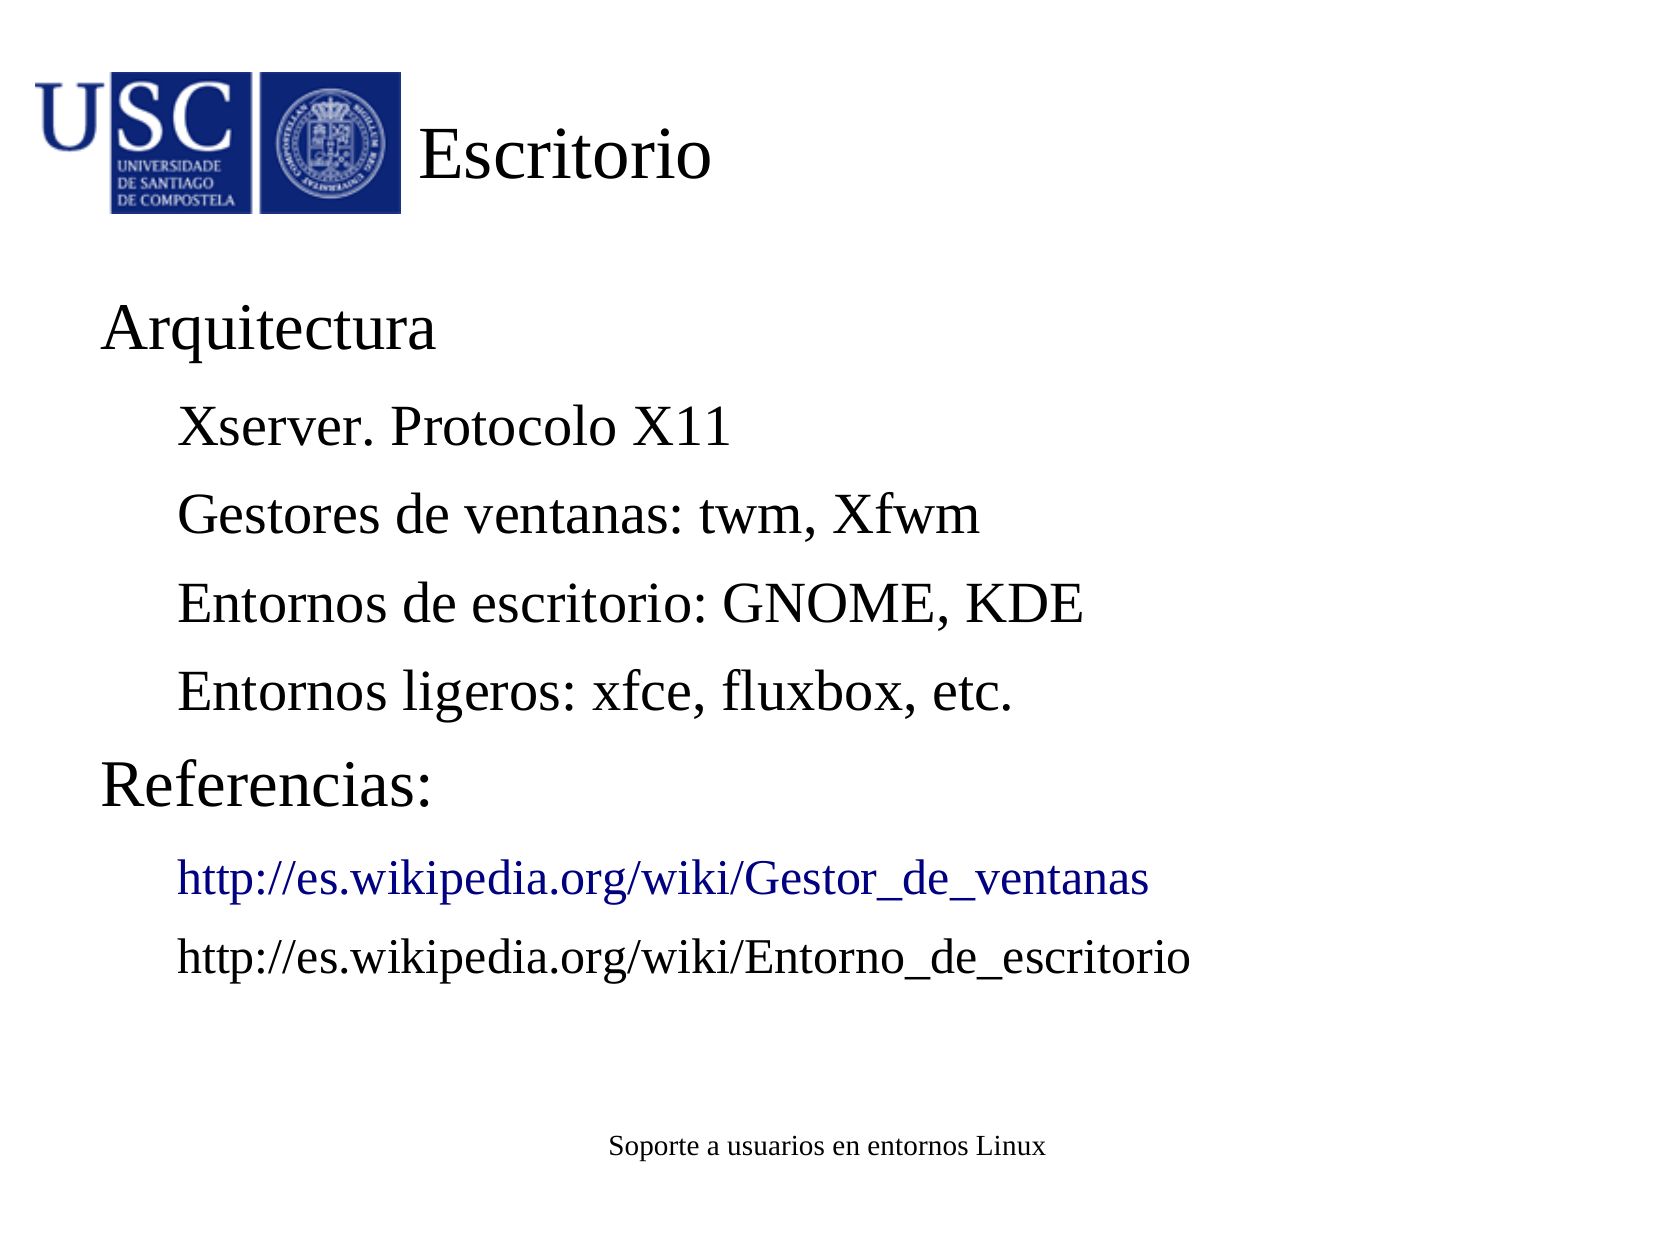

# Escritorio
Arquitectura
Xserver. Protocolo X11
Gestores de ventanas: twm, Xfwm
Entornos de escritorio: GNOME, KDE
Entornos ligeros: xfce, fluxbox, etc.
Referencias:
http://es.wikipedia.org/wiki/Gestor_de_ventanas
http://es.wikipedia.org/wiki/Entorno_de_escritorio